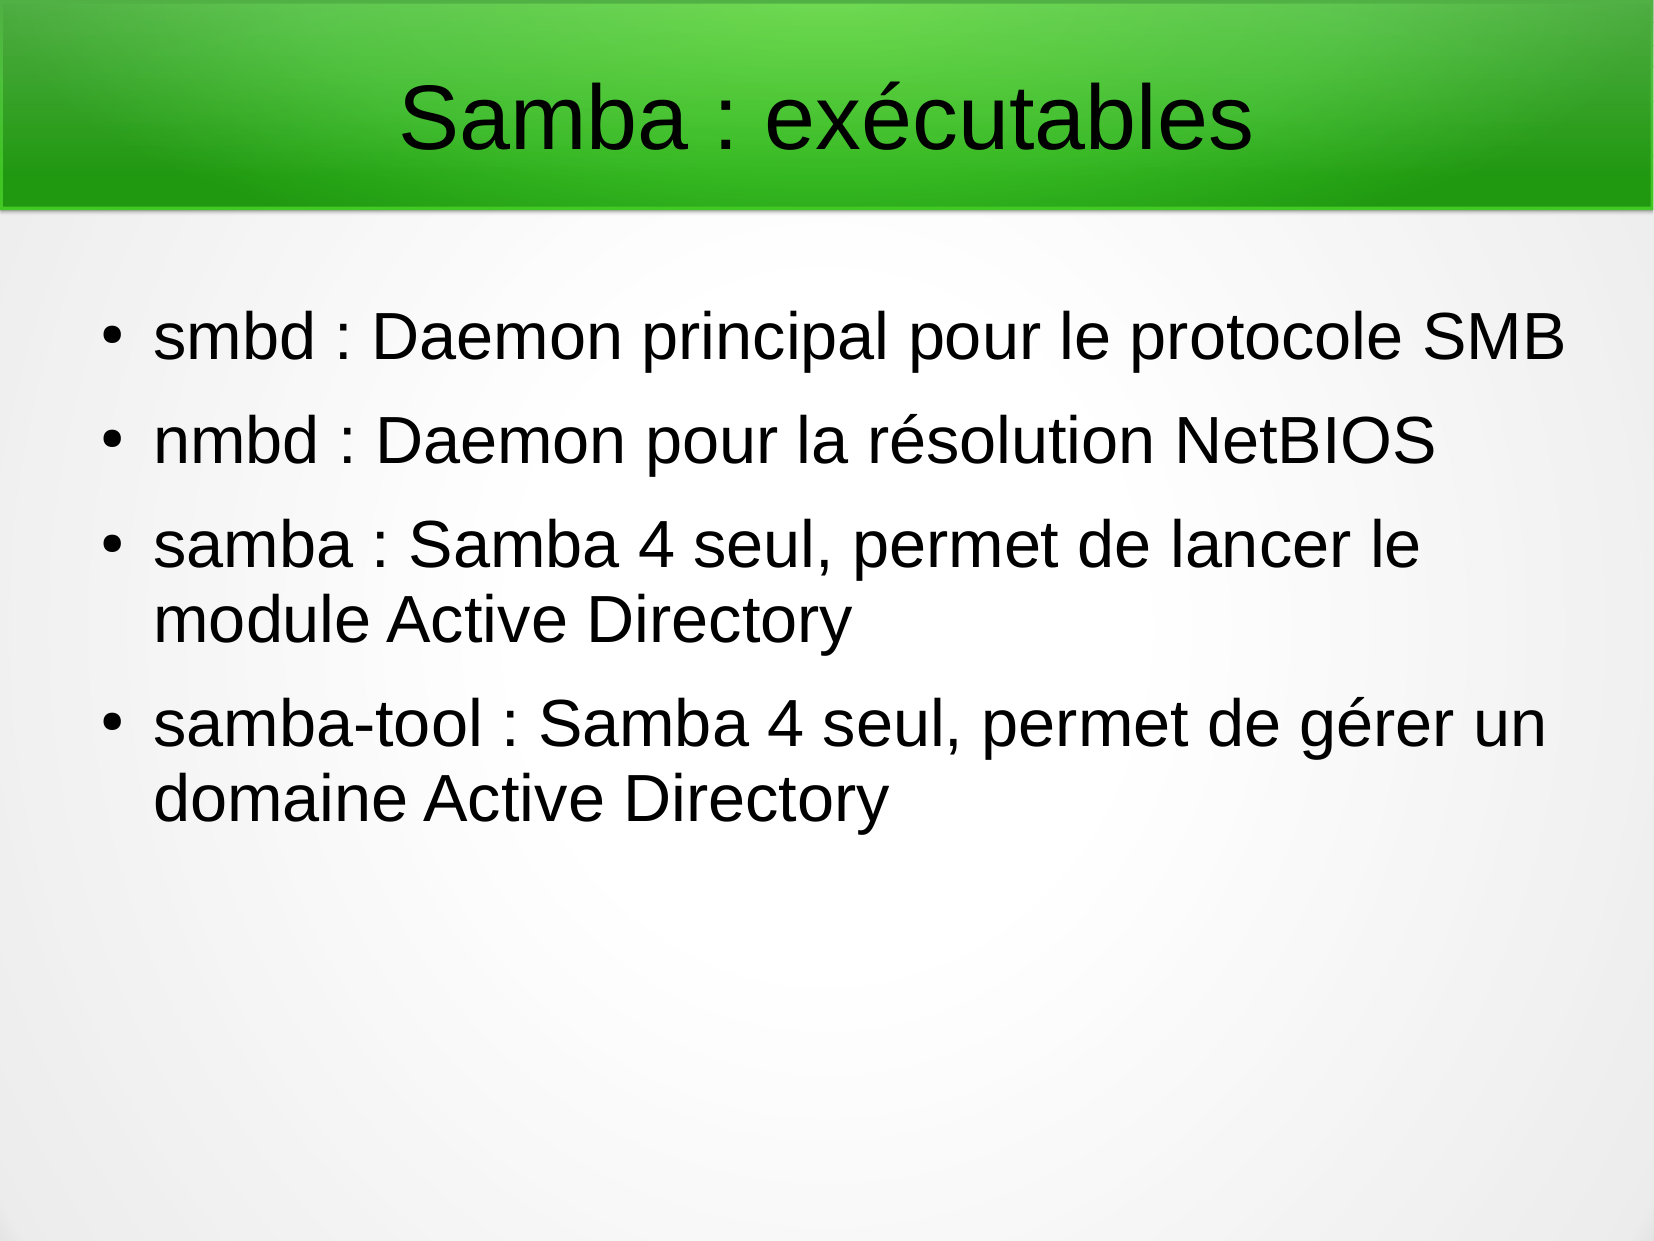

# Samba : exécutables
smbd : Daemon principal pour le protocole SMB
nmbd : Daemon pour la résolution NetBIOS
samba : Samba 4 seul, permet de lancer le module Active Directory
samba-tool : Samba 4 seul, permet de gérer un domaine Active Directory